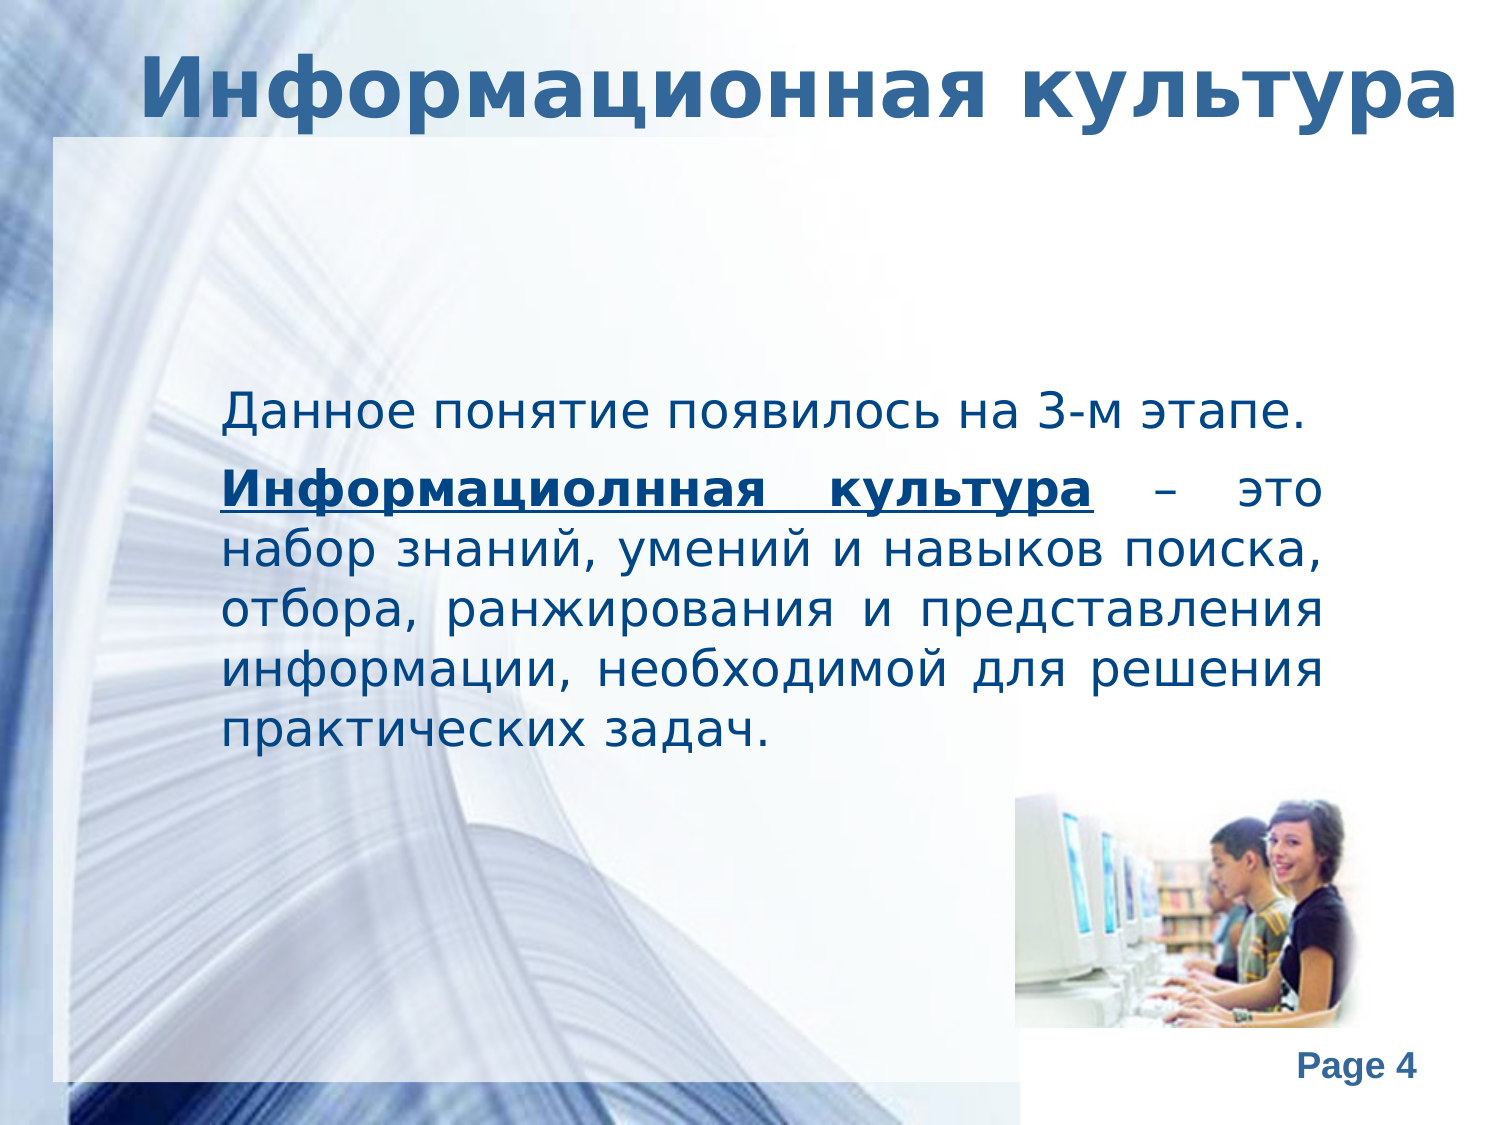

Информационная культура
Данное понятие появилось на 3-м этапе.
Информациолнная культура – это набор знаний, умений и навыков поиска, отбора, ранжирования и представления информации, необходимой для решения практических задач.